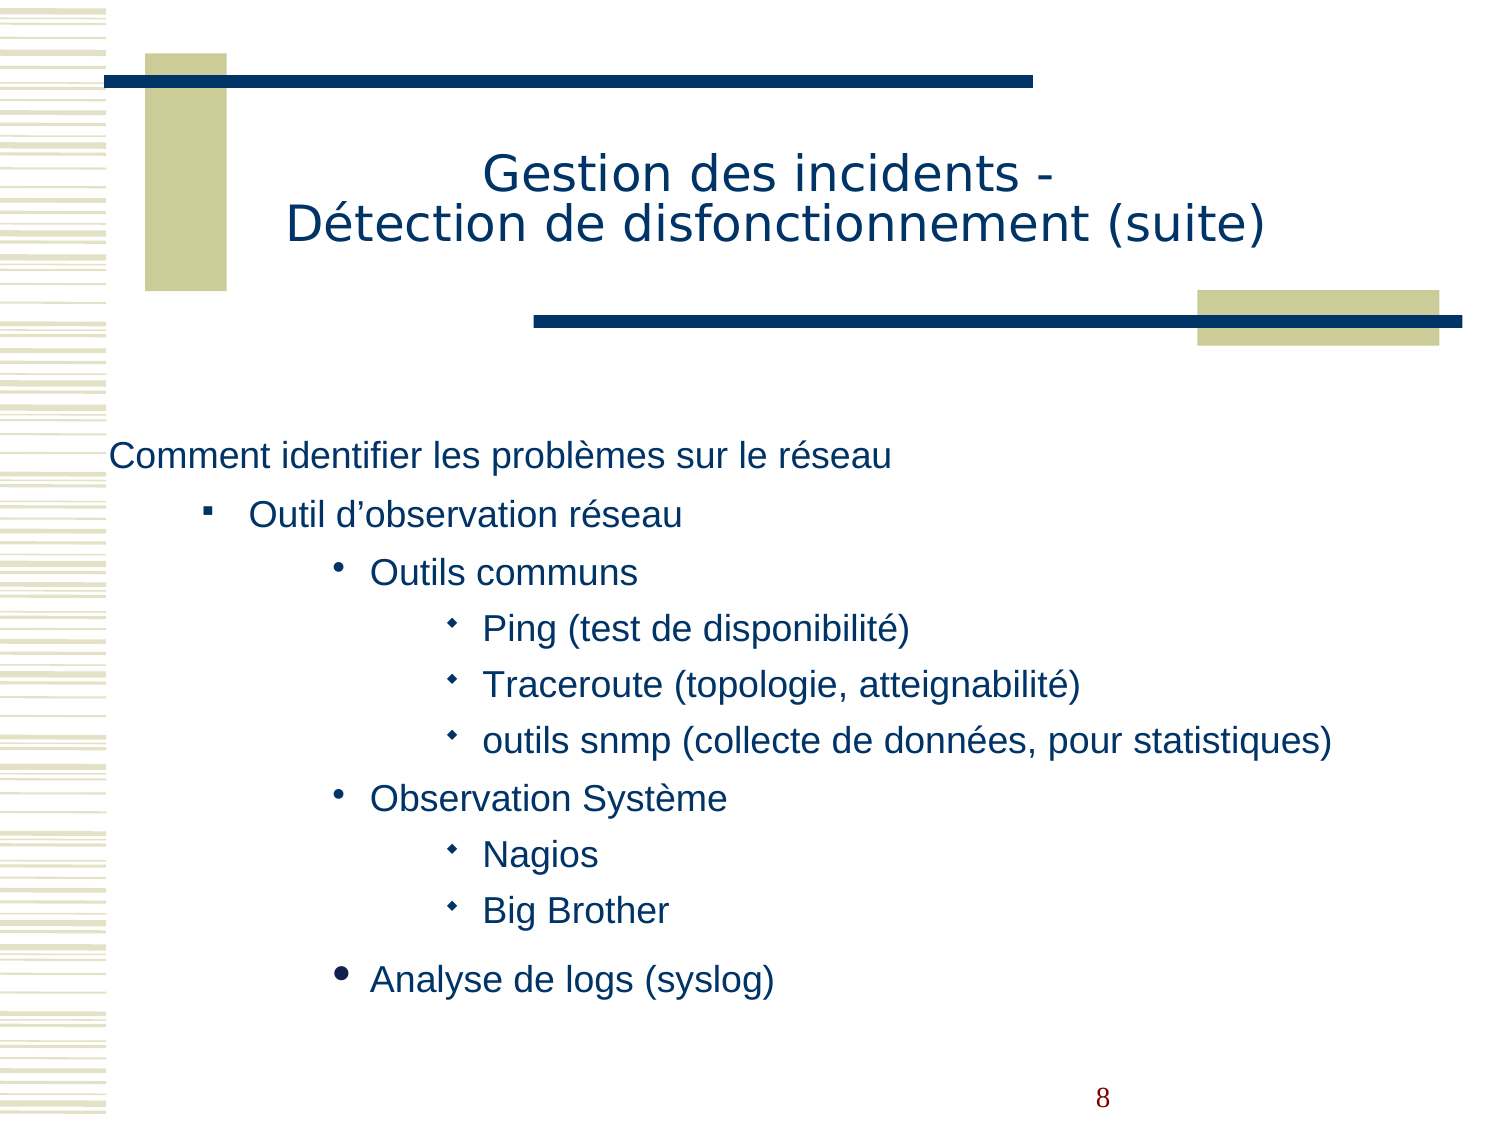

# Gestion des incidents - Détection de disfonctionnement (suite)
Comment identifier les problèmes sur le réseau
Outil d’observation réseau
Outils communs
Ping (test de disponibilité)
Traceroute (topologie, atteignabilité)
outils snmp (collecte de données, pour statistiques)
Observation Système
Nagios
Big Brother
Analyse de logs (syslog)